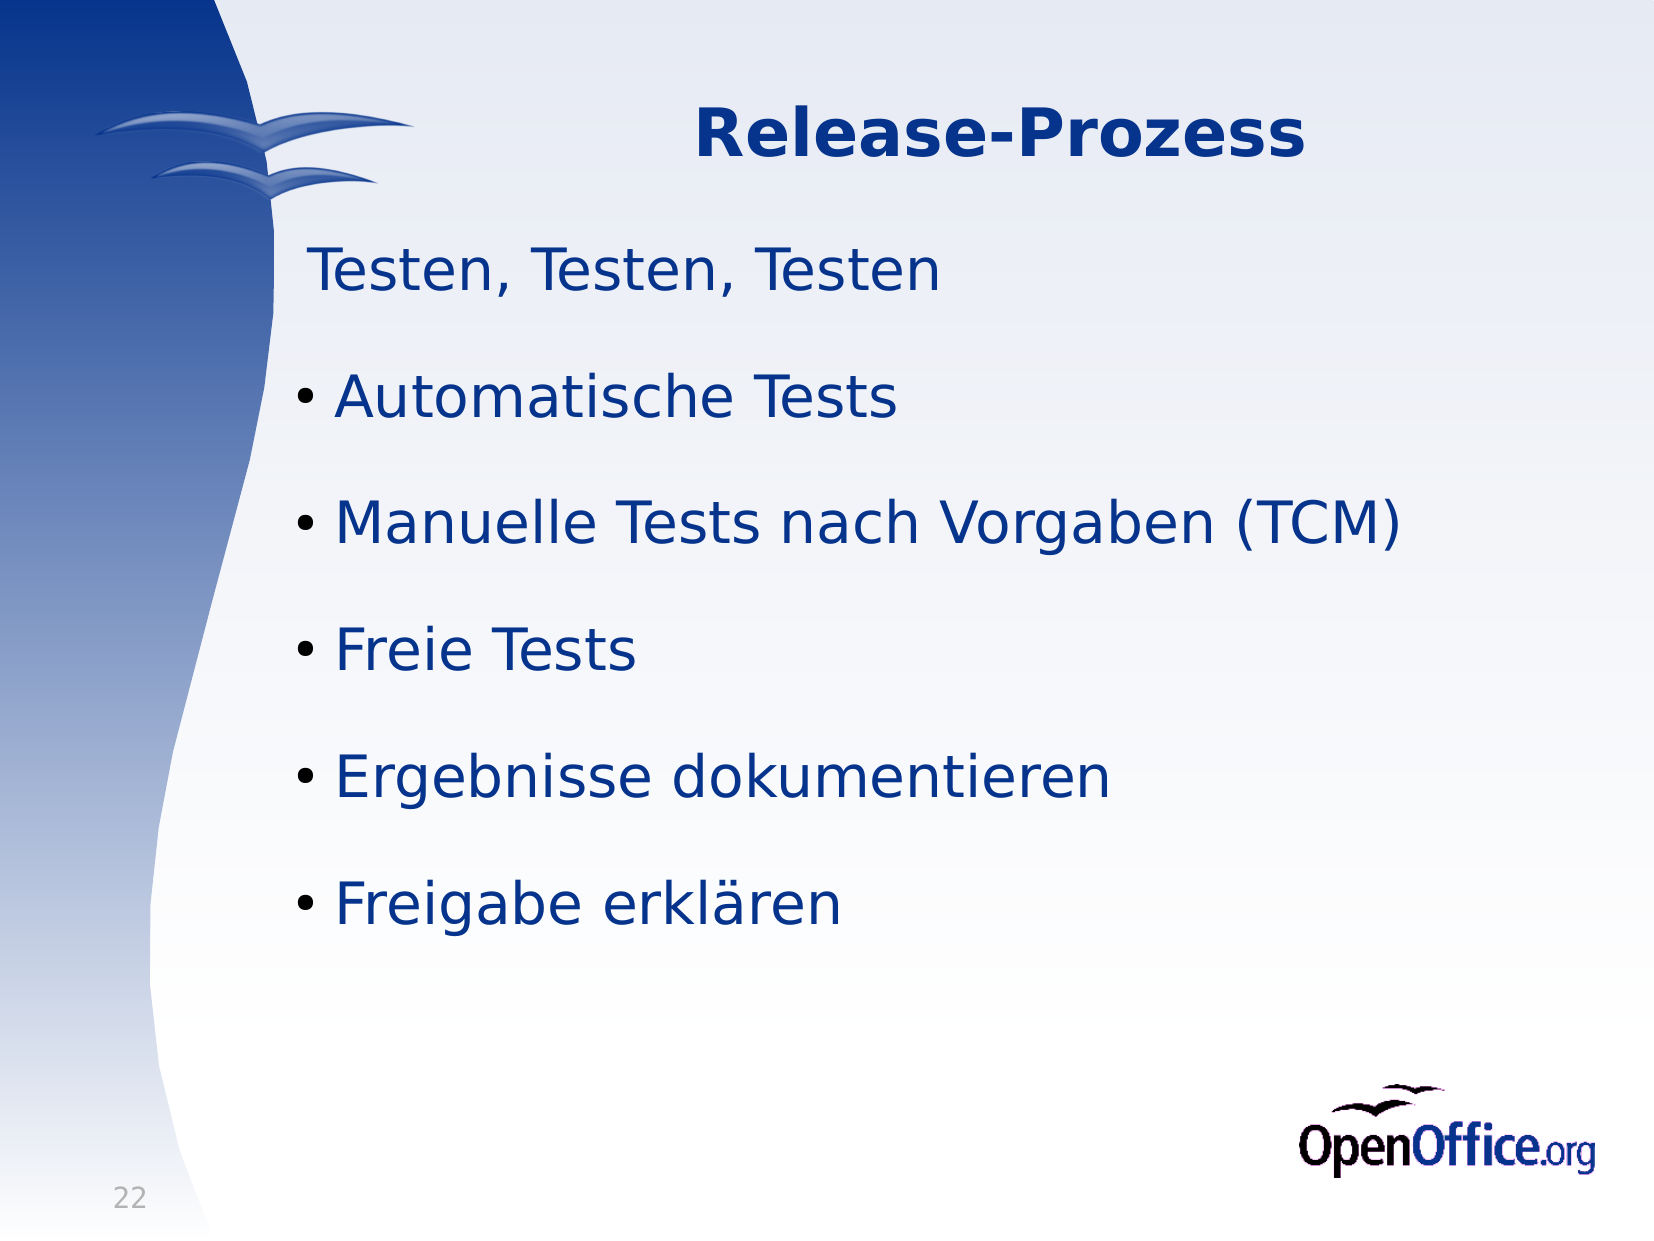

# Release-Prozess
Testen, Testen, Testen
 Automatische Tests
 Manuelle Tests nach Vorgaben (TCM)
 Freie Tests
 Ergebnisse dokumentieren
 Freigabe erklären
22